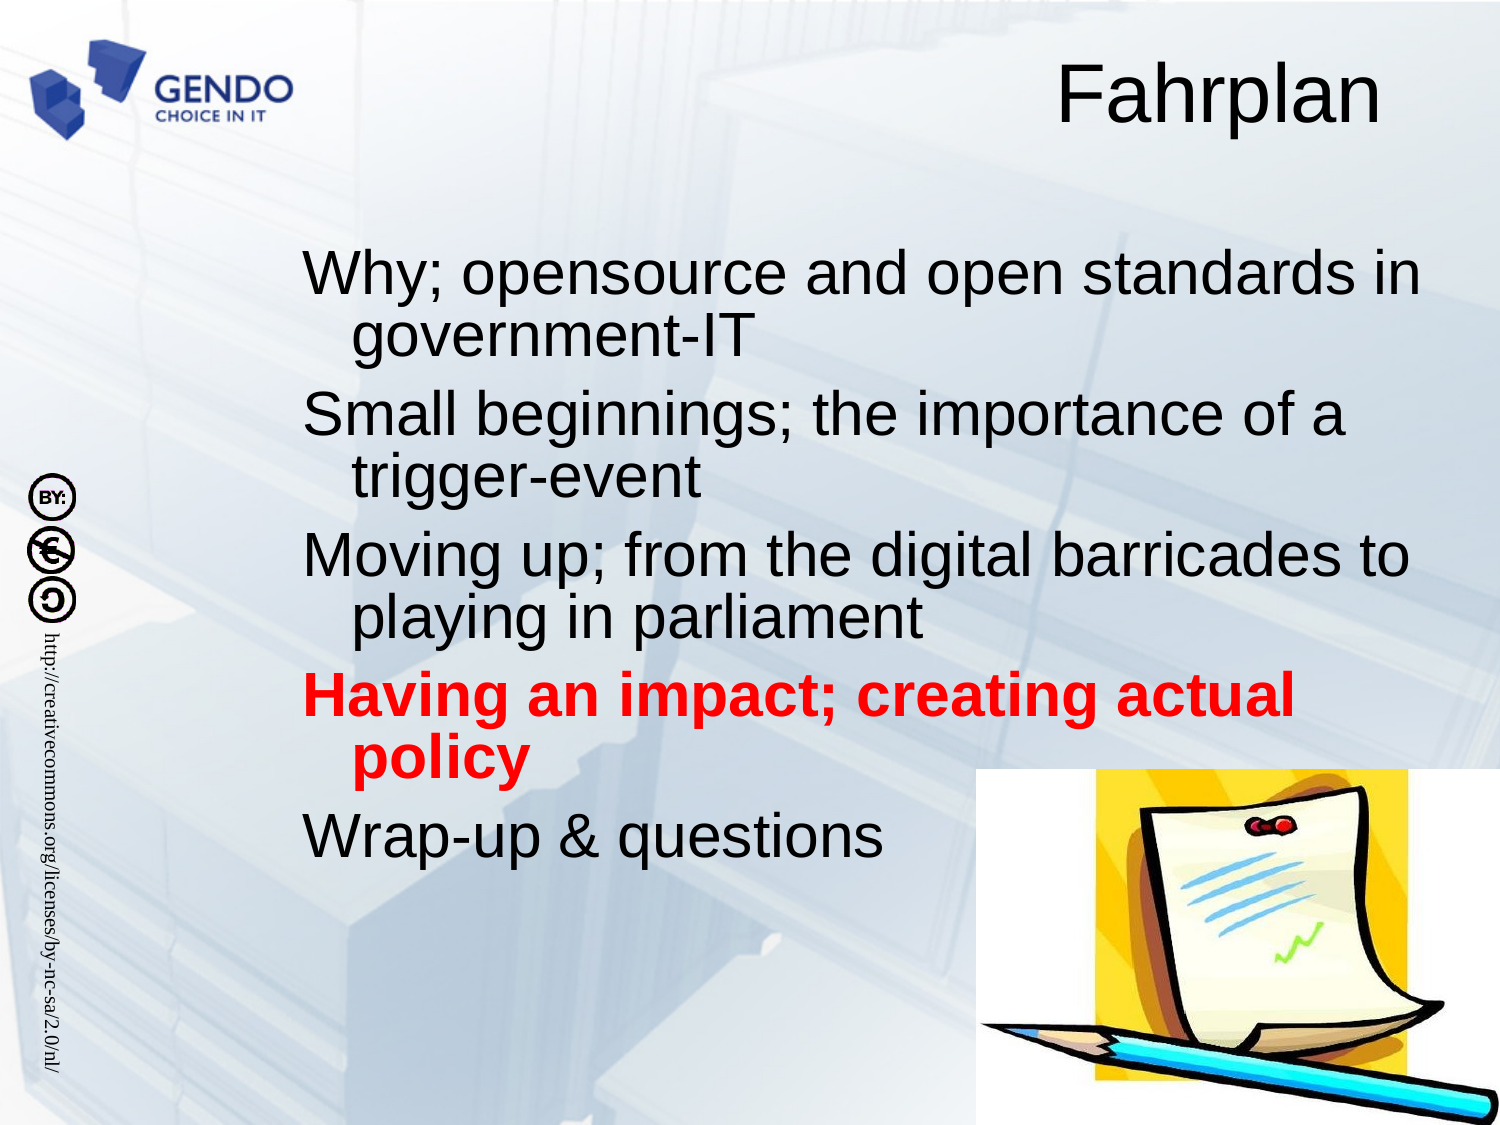

Fahrplan
# Why; opensource and open standards in government-IT
Small beginnings; the importance of a trigger-event
Moving up; from the digital barricades to playing in parliament
Having an impact; creating actual policy
Wrap-up & questions